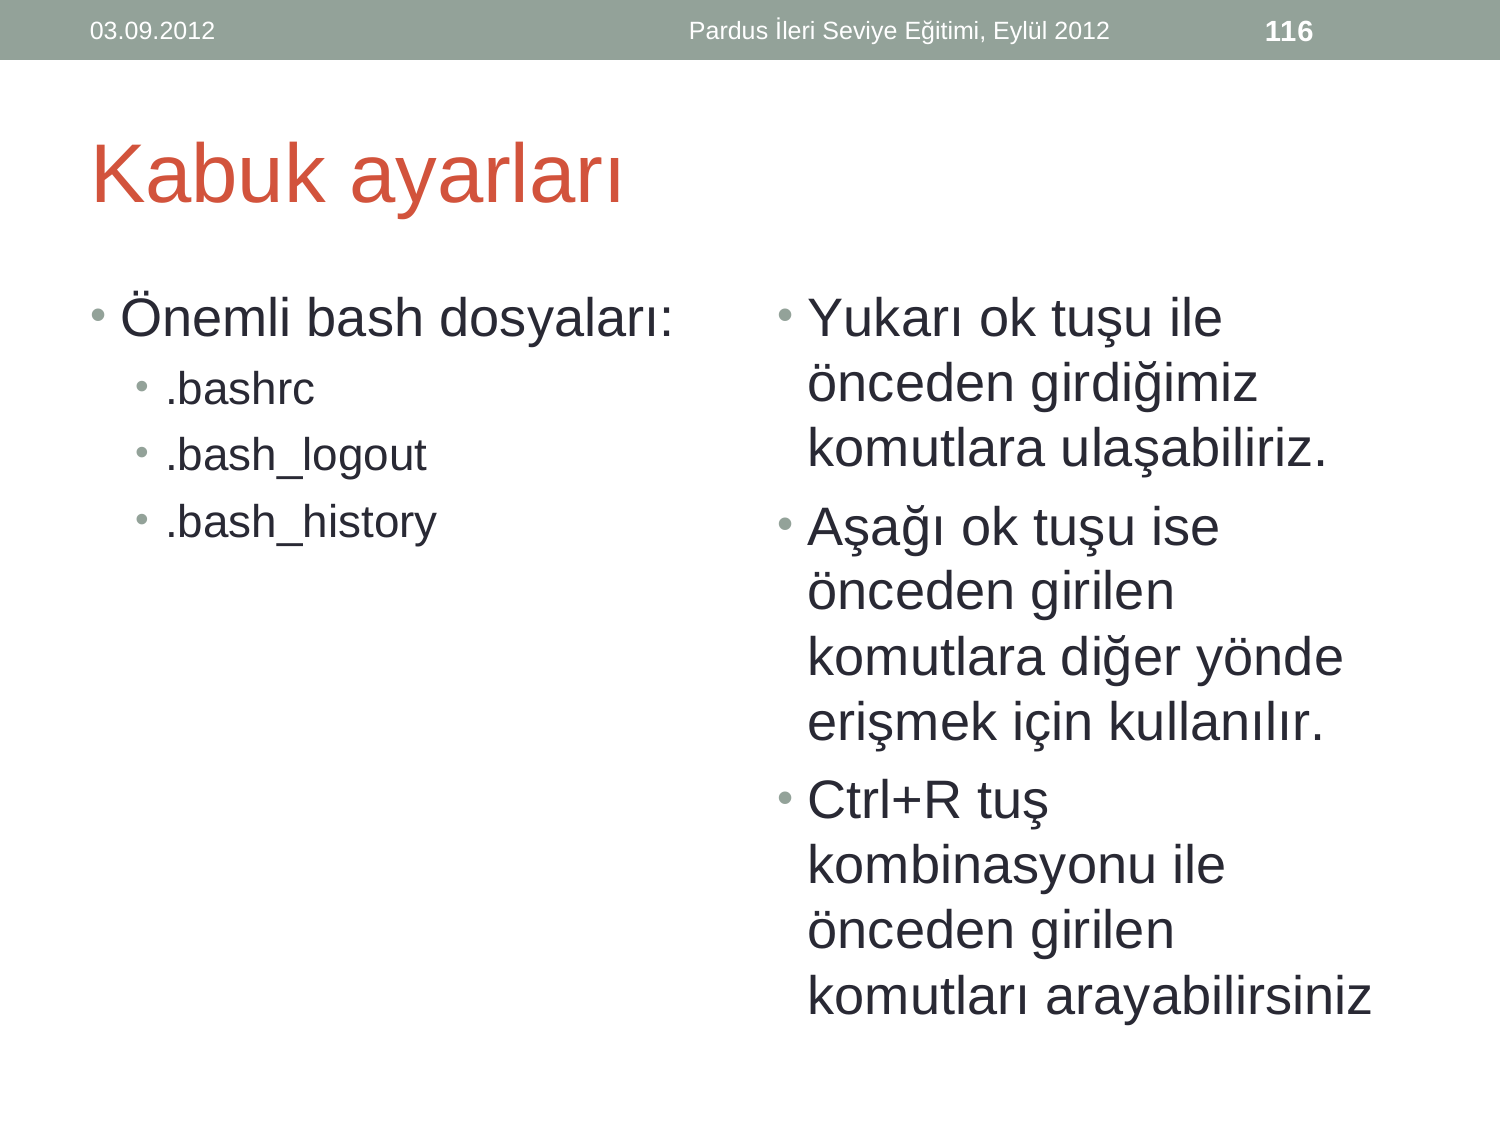

03.09.2012
Pardus İleri Seviye Eğitimi, Eylül 2012
# Kabuk ayarları
Önemli bash dosyaları:
.bashrc
.bash_logout
.bash_history
Yukarı ok tuşu ile önceden girdiğimiz komutlara ulaşabiliriz.
Aşağı ok tuşu ise önceden girilen komutlara diğer yönde erişmek için kullanılır.
Ctrl+R tuş kombinasyonu ile önceden girilen komutları arayabilirsiniz